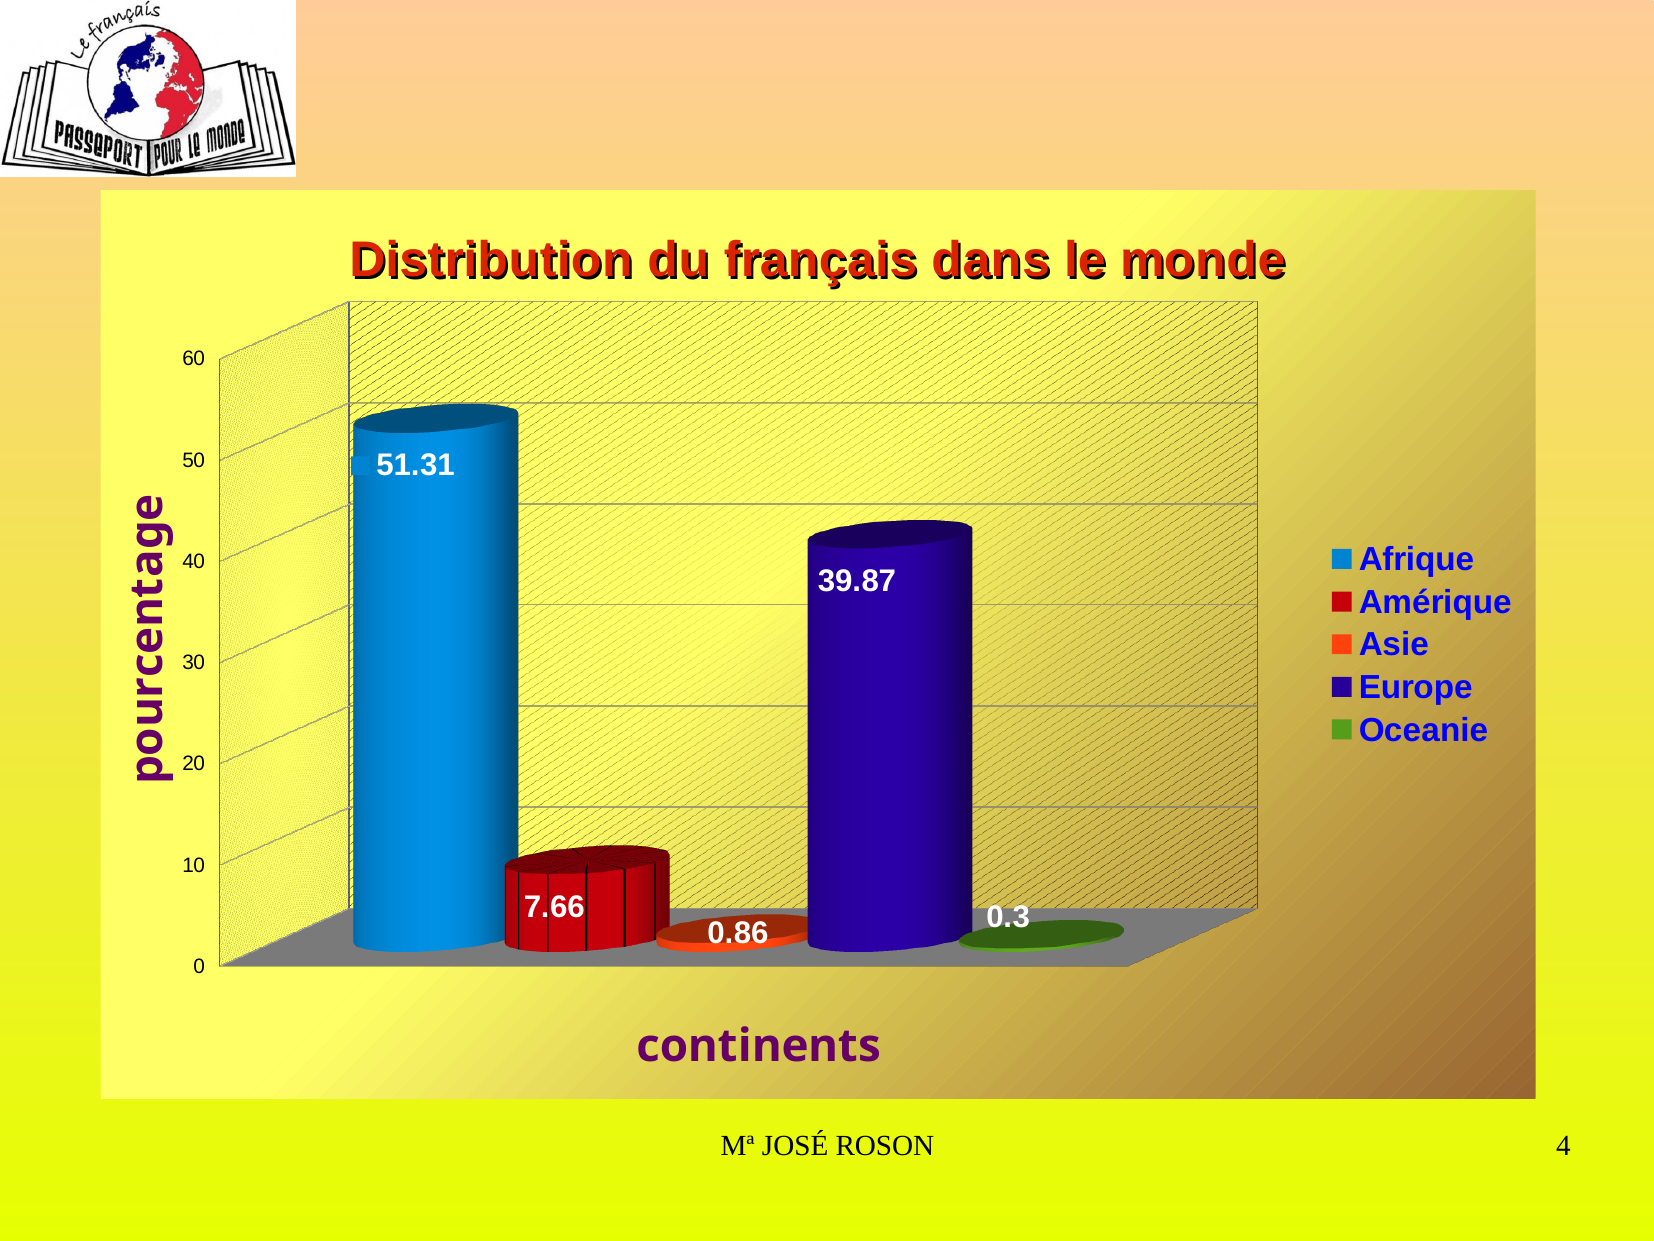

[unsupported chart]
#
Mª JOSÉ ROSON
4